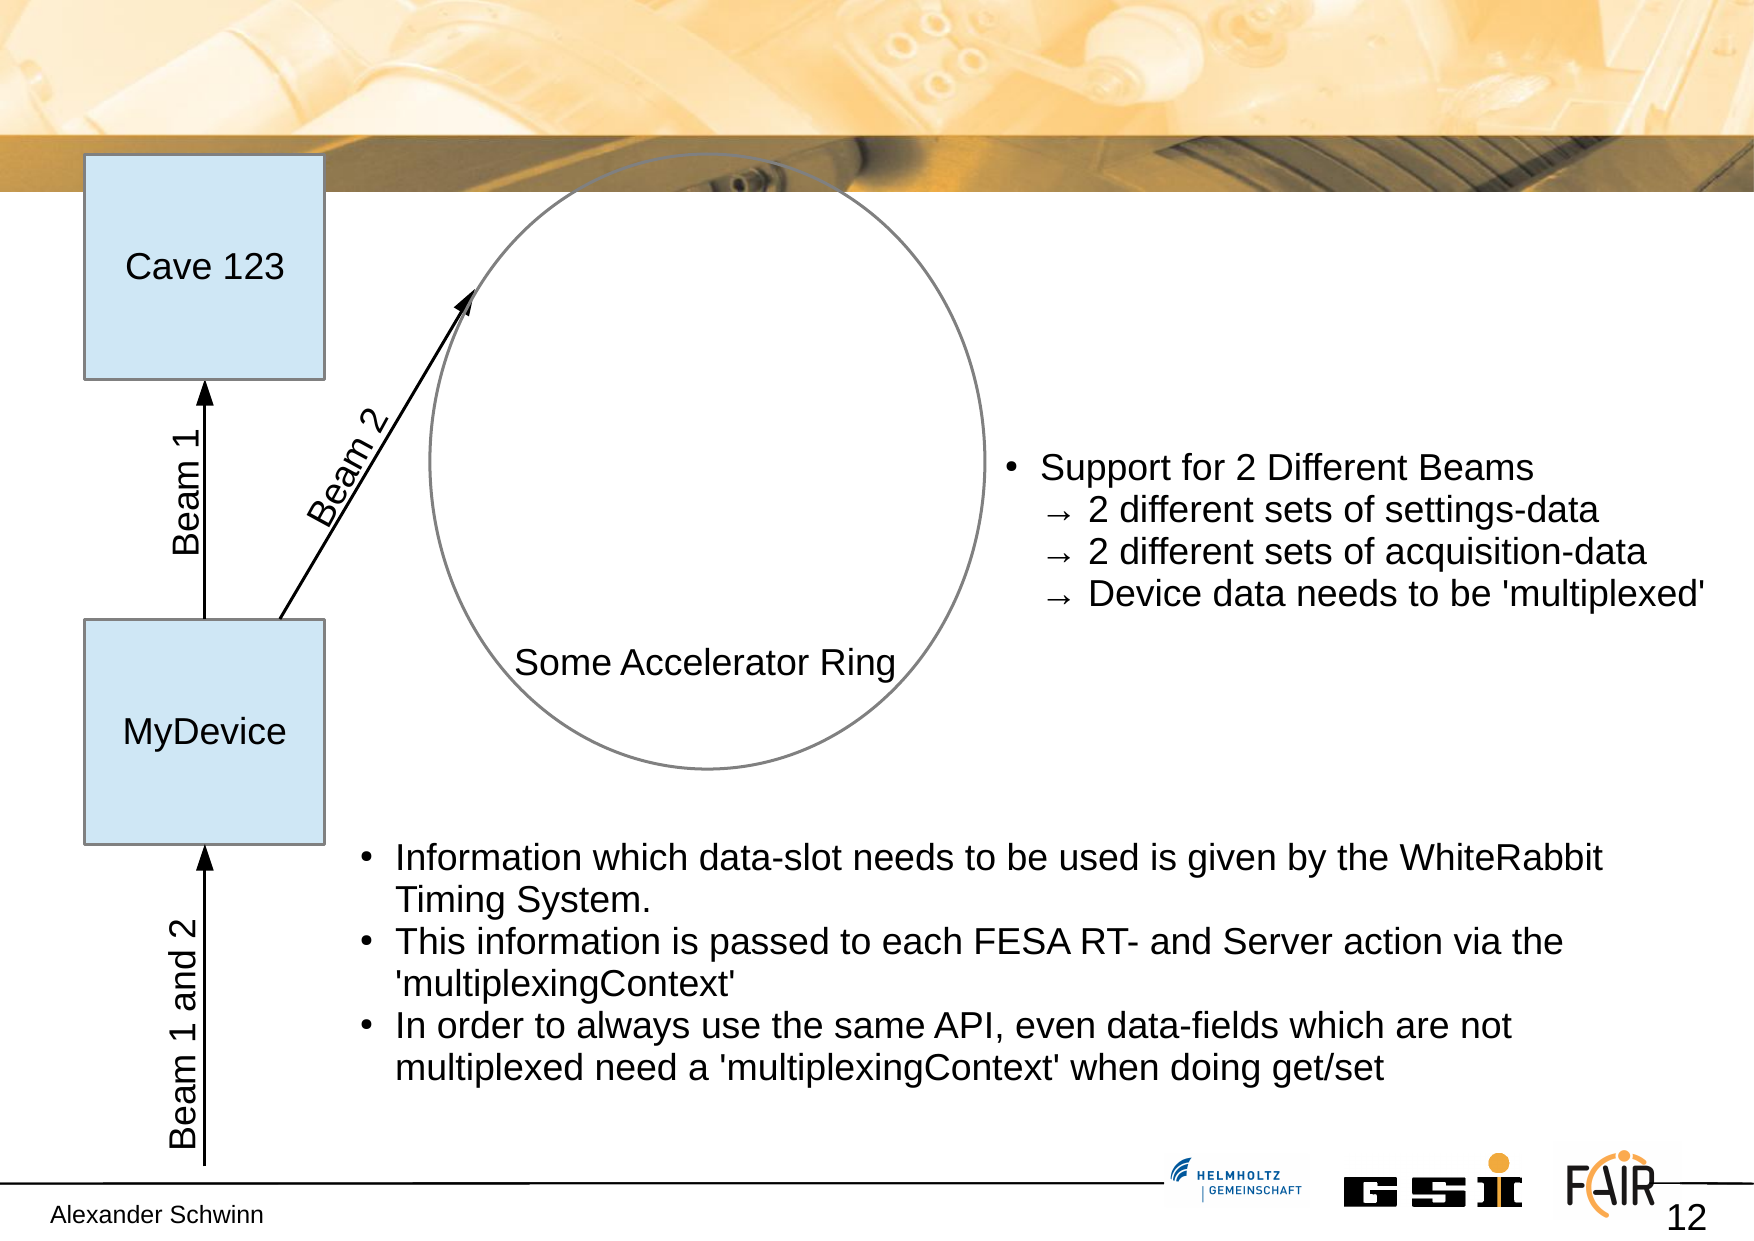

Cave 123
Beam 2
Support for 2 Different Beams
→ 2 different sets of settings-data
→ 2 different sets of acquisition-data
→ Device data needs to be 'multiplexed'
Beam 1
MyDevice
Some Accelerator Ring
Information which data-slot needs to be used is given by the WhiteRabbit Timing System.
This information is passed to each FESA RT- and Server action via the 'multiplexingContext'
In order to always use the same API, even data-fields which are not multiplexed need a 'multiplexingContext' when doing get/set
Beam 1 and 2
12